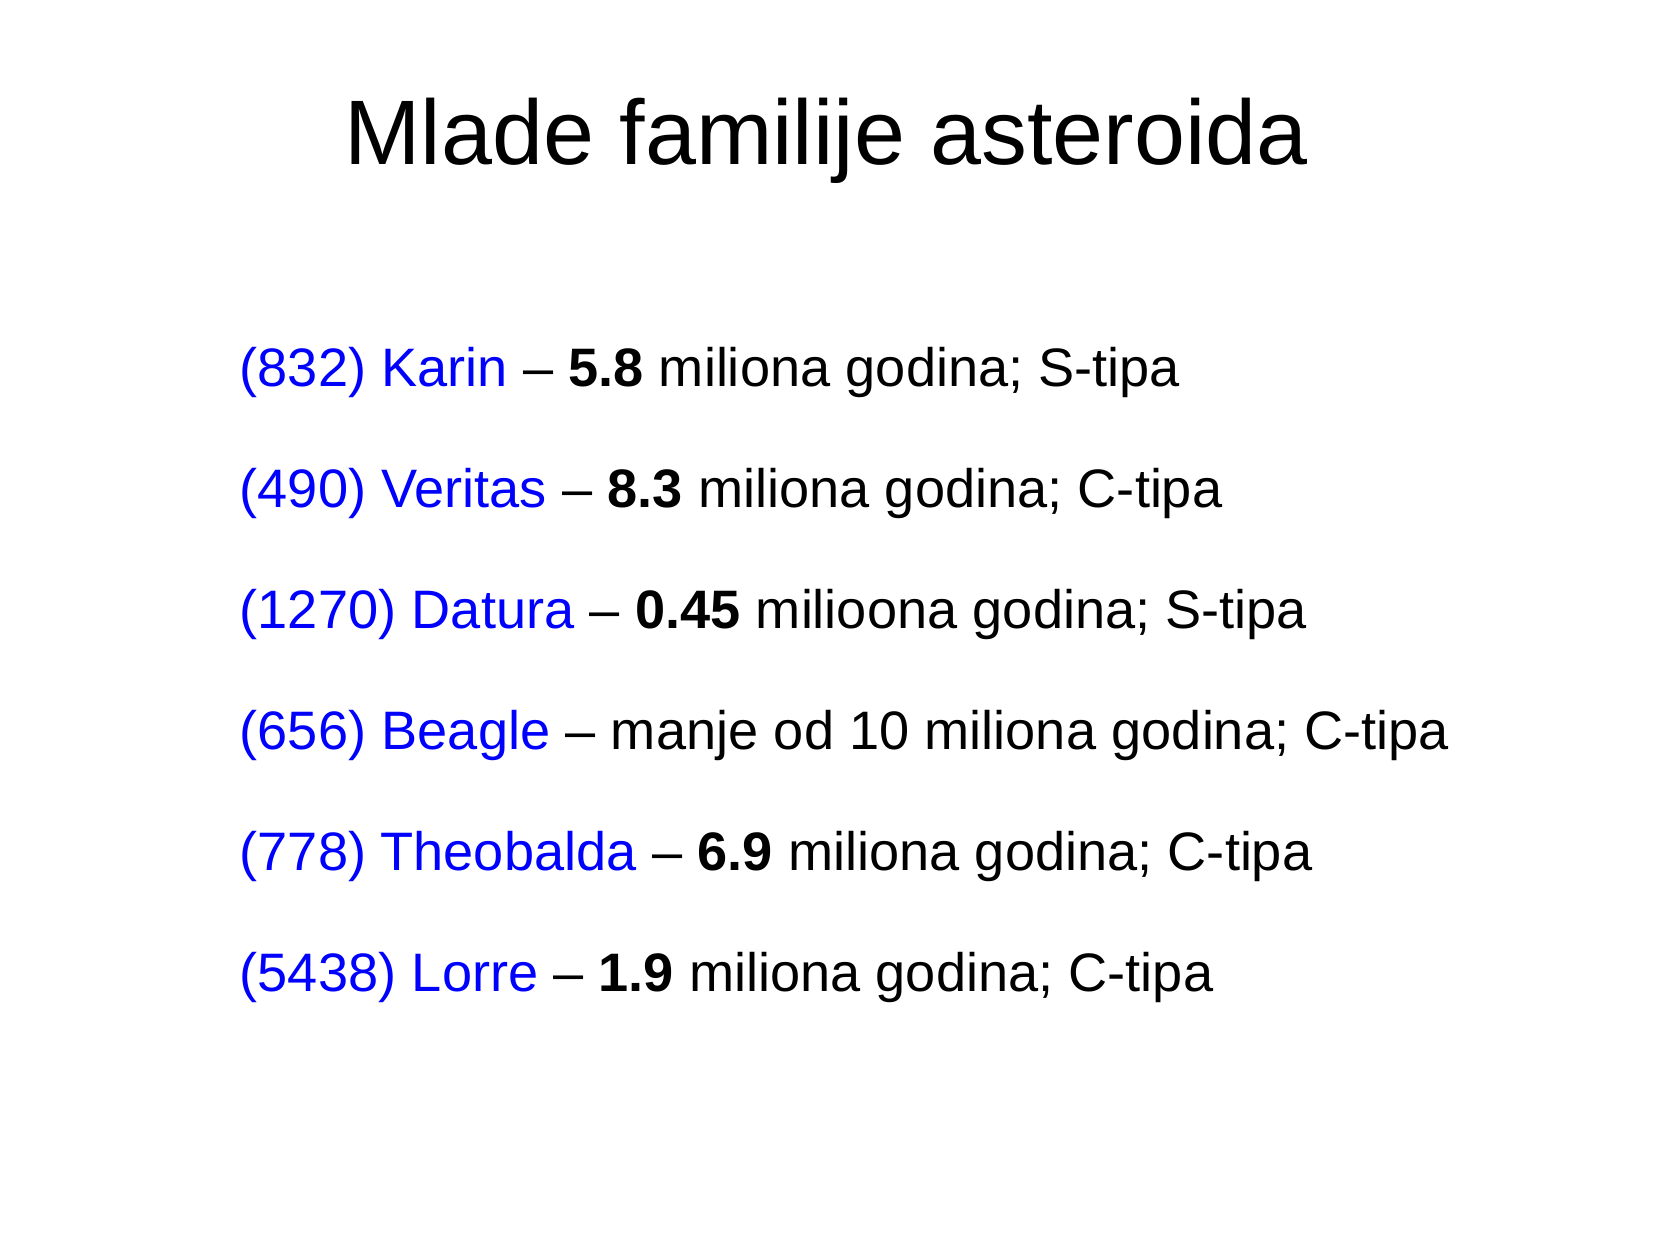

# Mlade familije asteroida
(832) Karin – 5.8 miliona godina; S-tipa
(490) Veritas – 8.3 miliona godina; C-tipa
(1270) Datura – 0.45 milioona godina; S-tipa
(656) Beagle – manje od 10 miliona godina; C-tipa
(778) Theobalda – 6.9 miliona godina; C-tipa
(5438) Lorre – 1.9 miliona godina; C-tipa